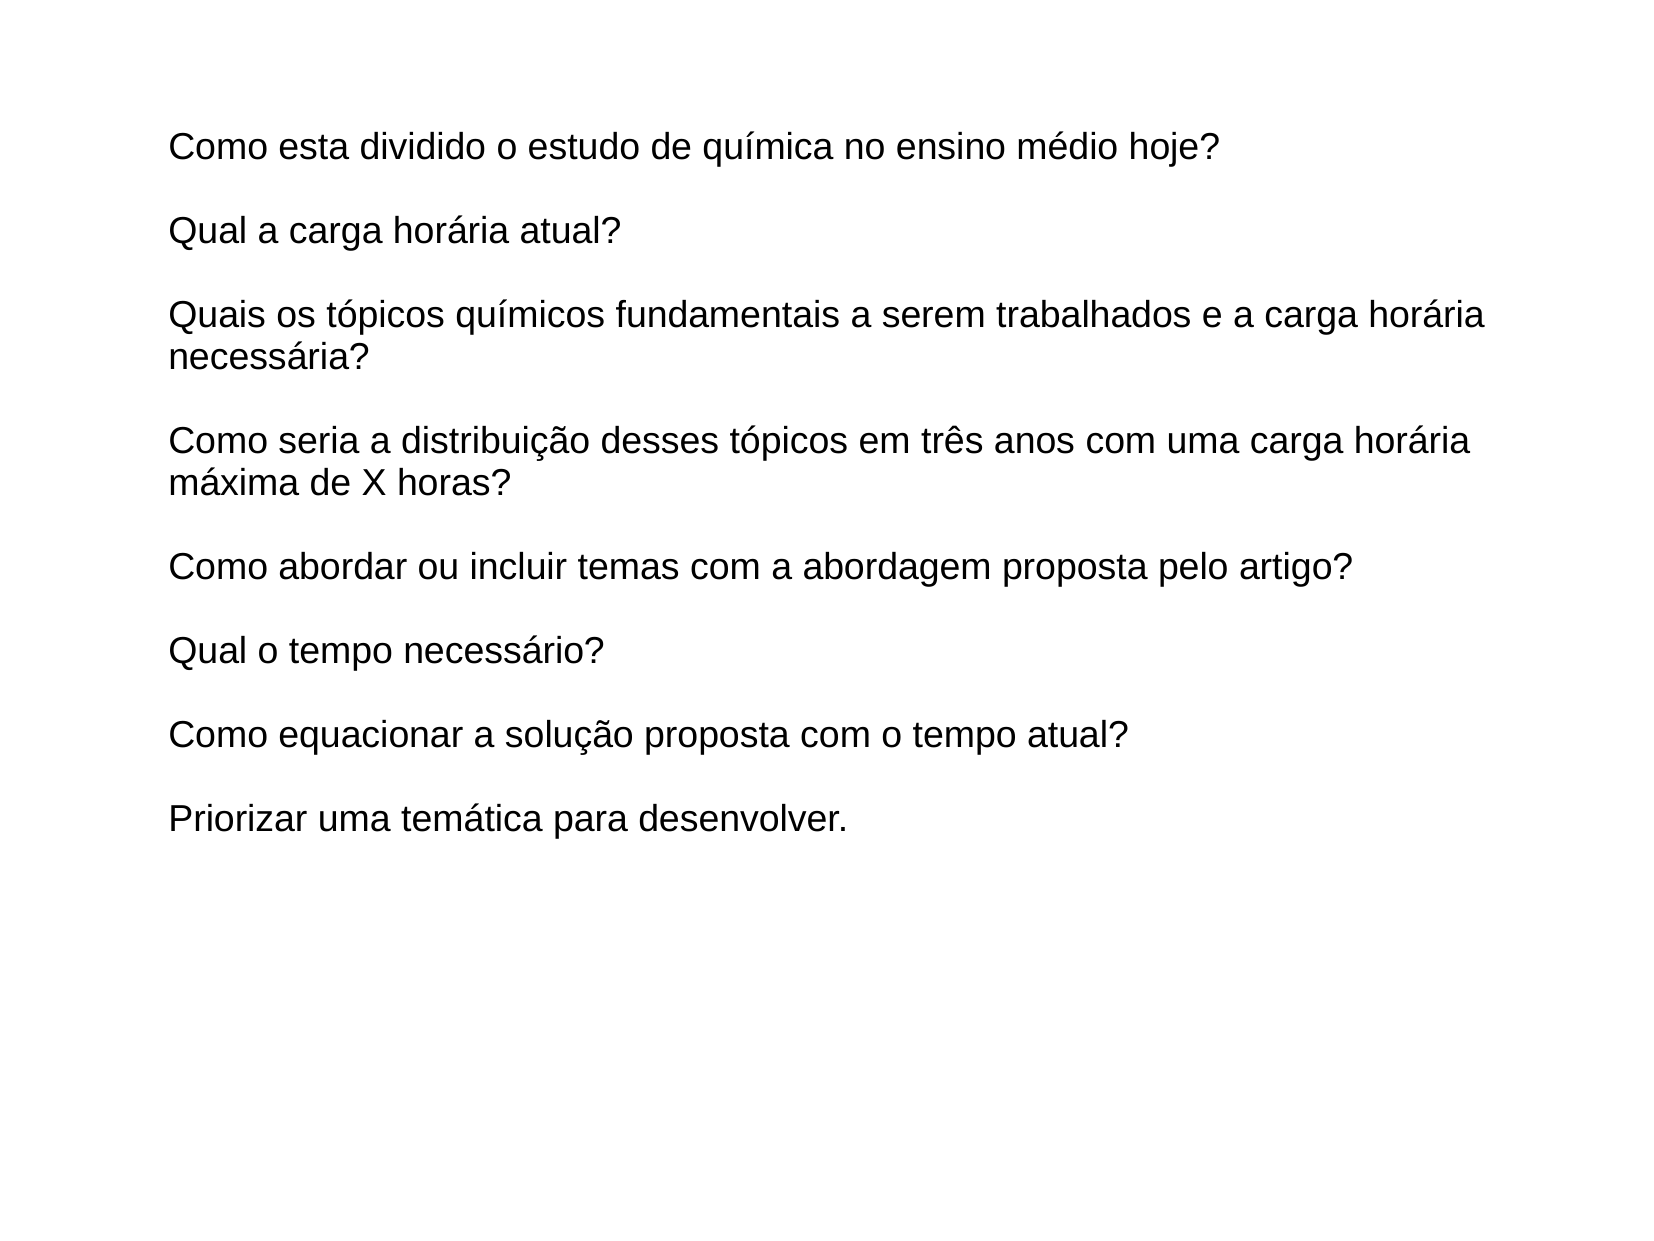

Como esta dividido o estudo de química no ensino médio hoje?
Qual a carga horária atual?
Quais os tópicos químicos fundamentais a serem trabalhados e a carga horária necessária?
Como seria a distribuição desses tópicos em três anos com uma carga horária máxima de X horas?
Como abordar ou incluir temas com a abordagem proposta pelo artigo?
Qual o tempo necessário?
Como equacionar a solução proposta com o tempo atual?
Priorizar uma temática para desenvolver.